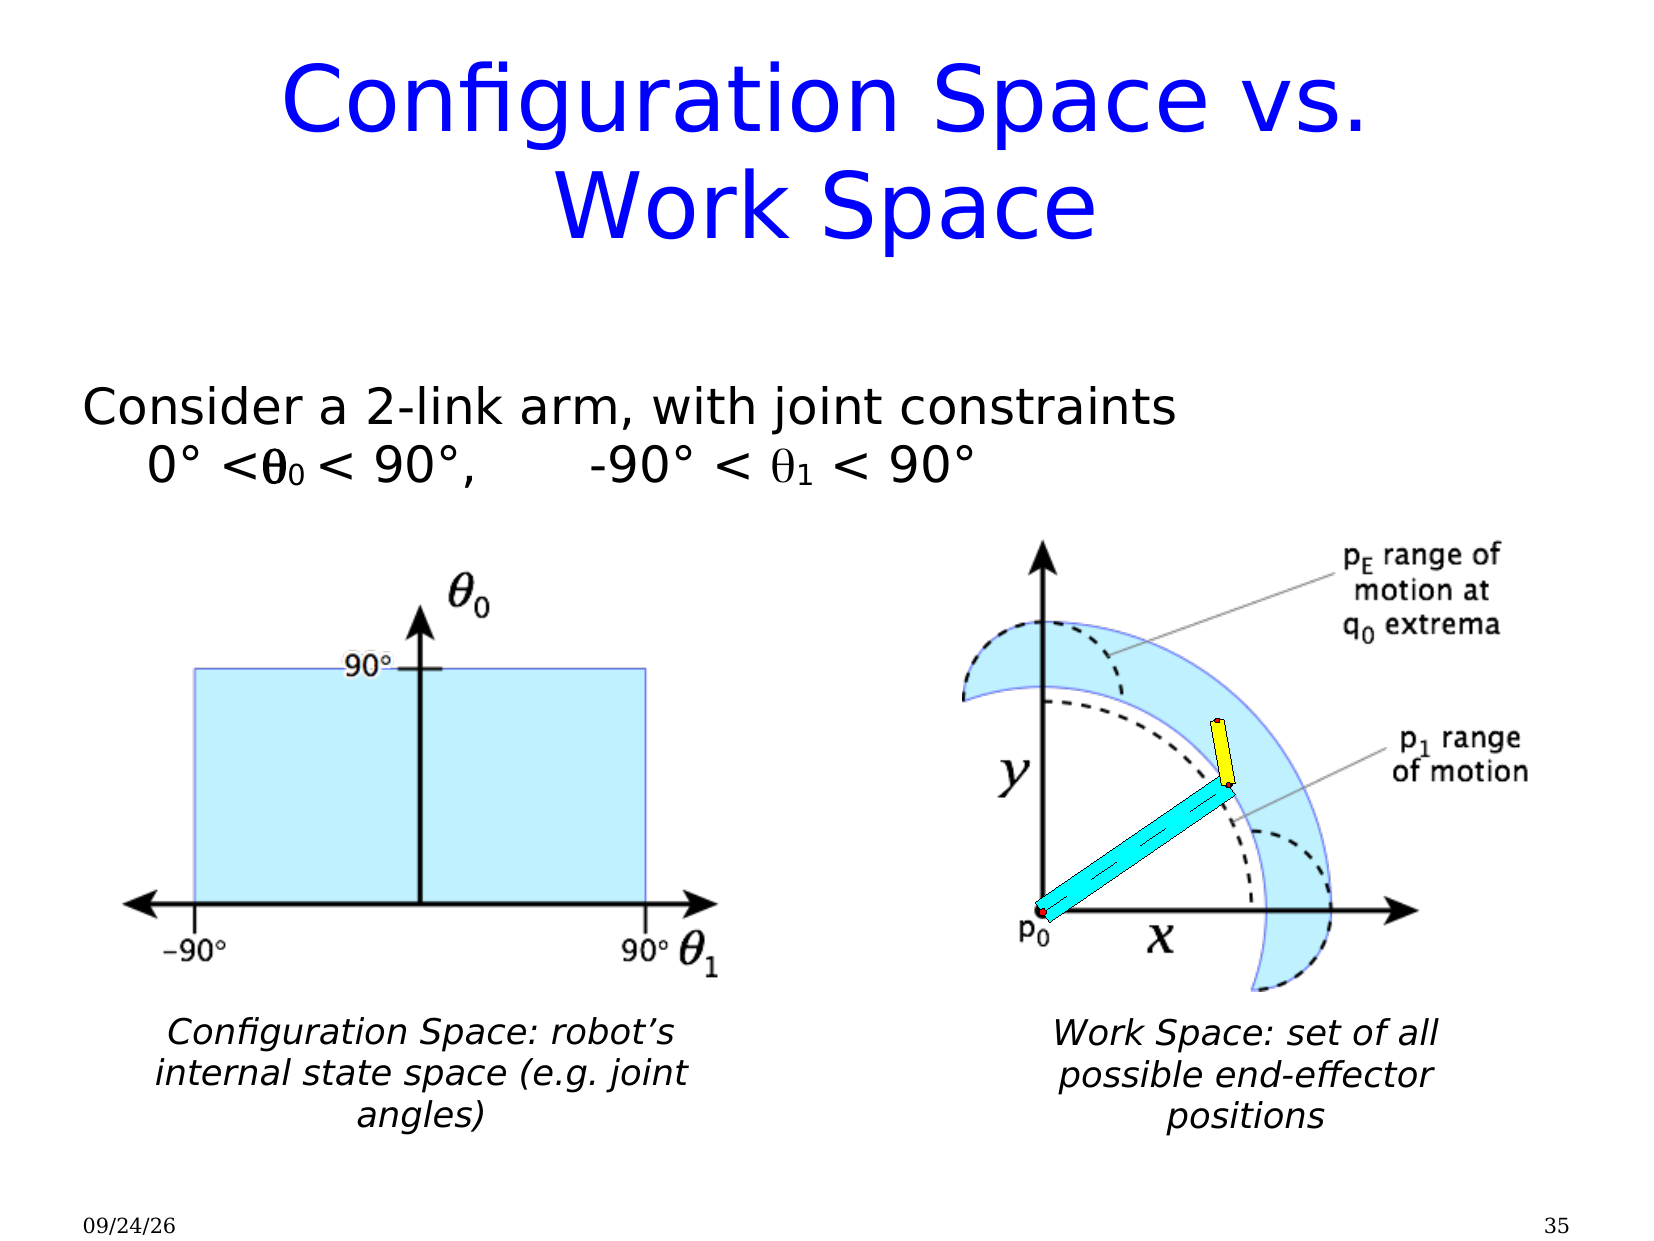

# Configuration Space vs. Work Space
Consider a 2-link arm, with joint constraints
 0° <0 < 90°, -90° < 1 < 90°
Configuration Space: robot’s internal state space (e.g. joint angles)
Work Space: set of all possible end-effector positions
35